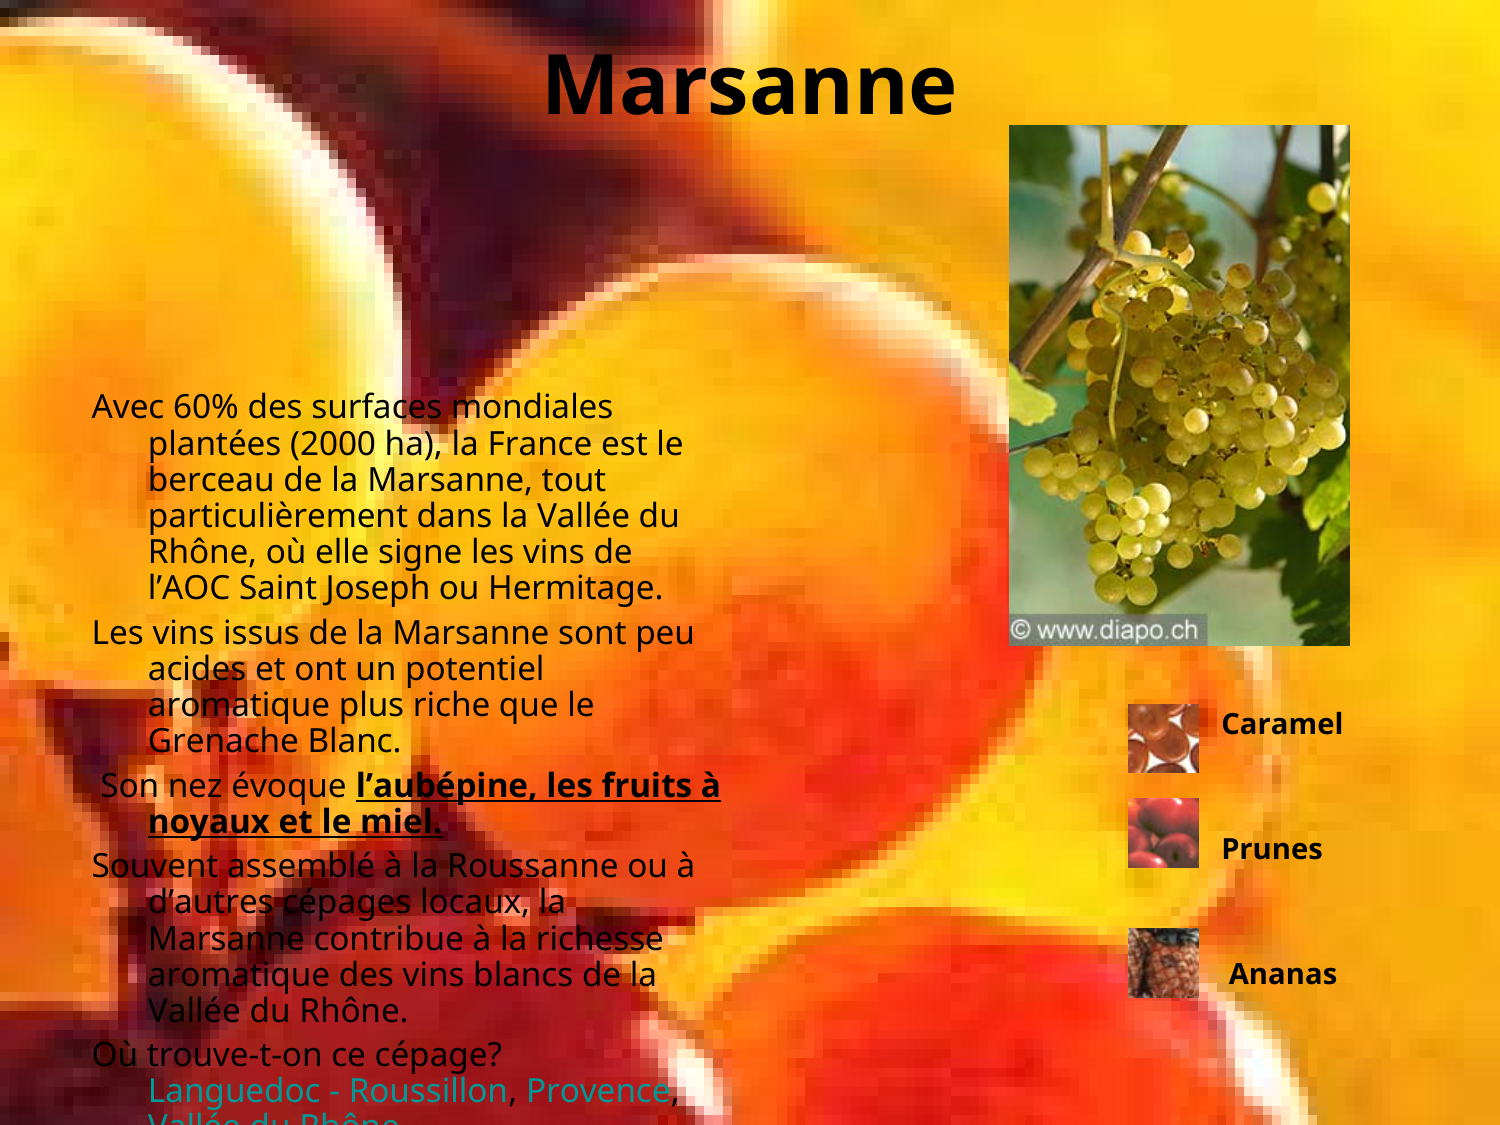

# Marsanne
Avec 60% des surfaces mondiales plantées (2000 ha), la France est le berceau de la Marsanne, tout particulièrement dans la Vallée du Rhône, où elle signe les vins de l’AOC Saint Joseph ou Hermitage.
Les vins issus de la Marsanne sont peu acides et ont un potentiel aromatique plus riche que le Grenache Blanc.
 Son nez évoque l’aubépine, les fruits à noyaux et le miel.
Souvent assemblé à la Roussanne ou à d’autres cépages locaux, la Marsanne contribue à la richesse aromatique des vins blancs de la Vallée du Rhône.
Où trouve-t-on ce cépage?
Languedoc - Roussillon, Provence, Vallée du Rhône
 Caramel
 Prunes
 Ananas